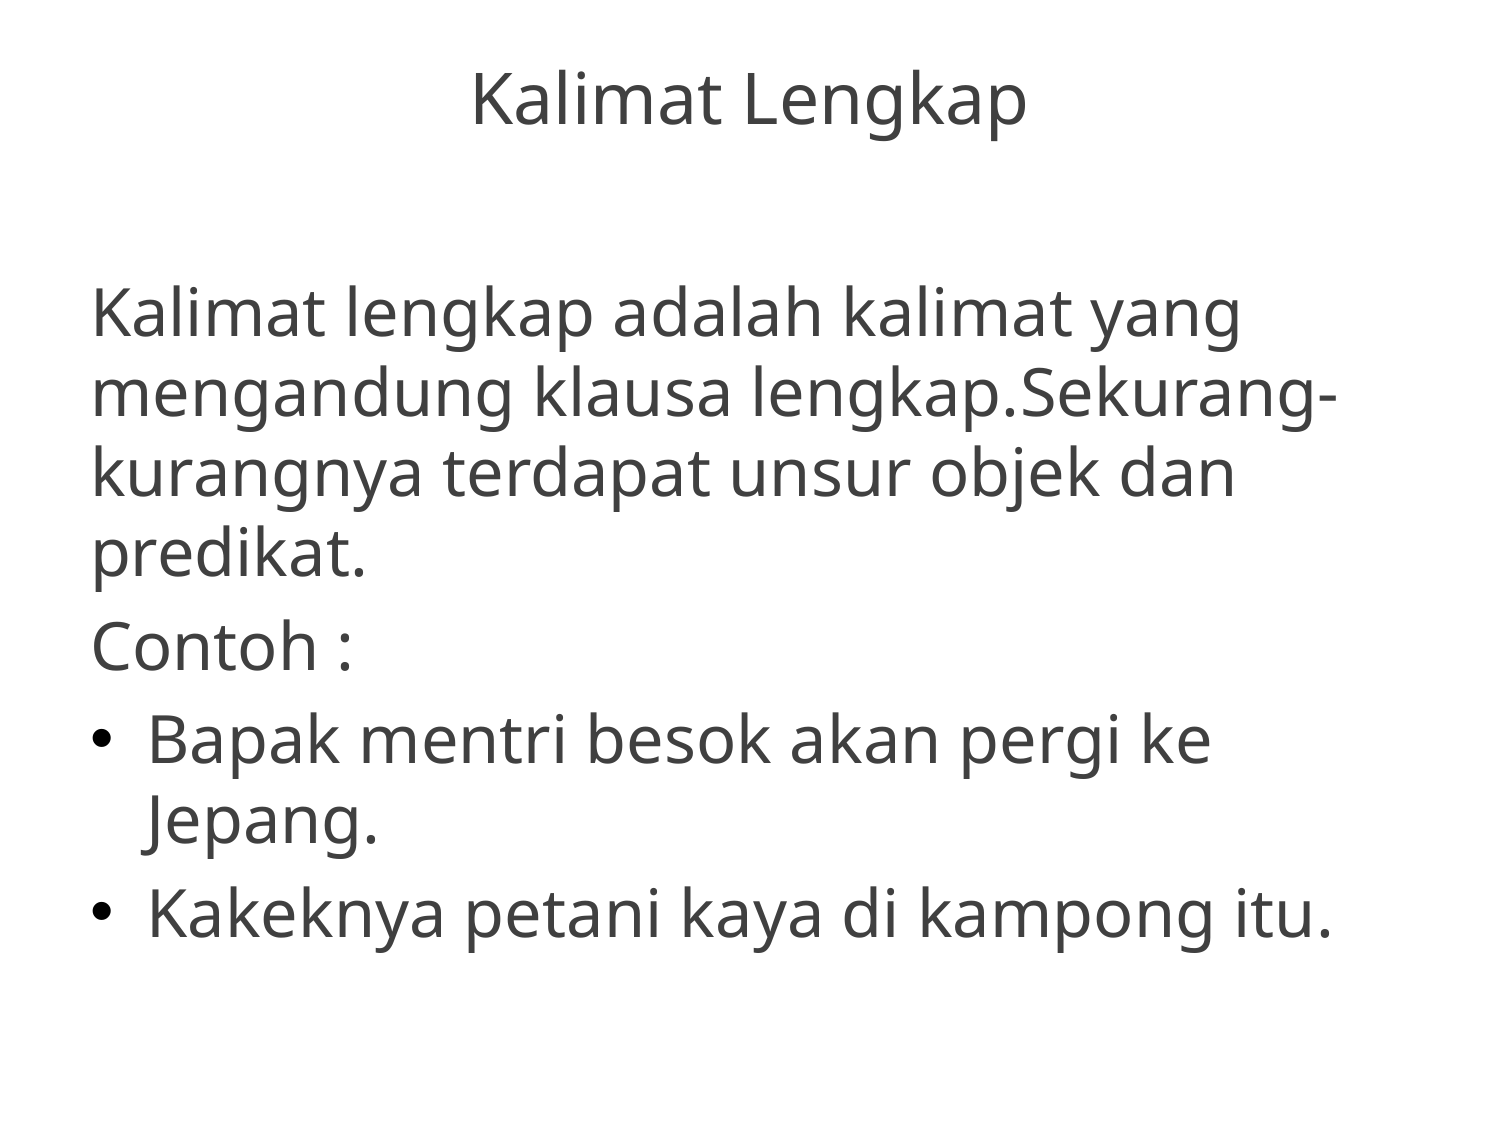

# Kalimat Lengkap
Kalimat lengkap adalah kalimat yang mengandung klausa lengkap.Sekurang-kurangnya terdapat unsur objek dan predikat.
Contoh :
Bapak mentri besok akan pergi ke Jepang.
Kakeknya petani kaya di kampong itu.